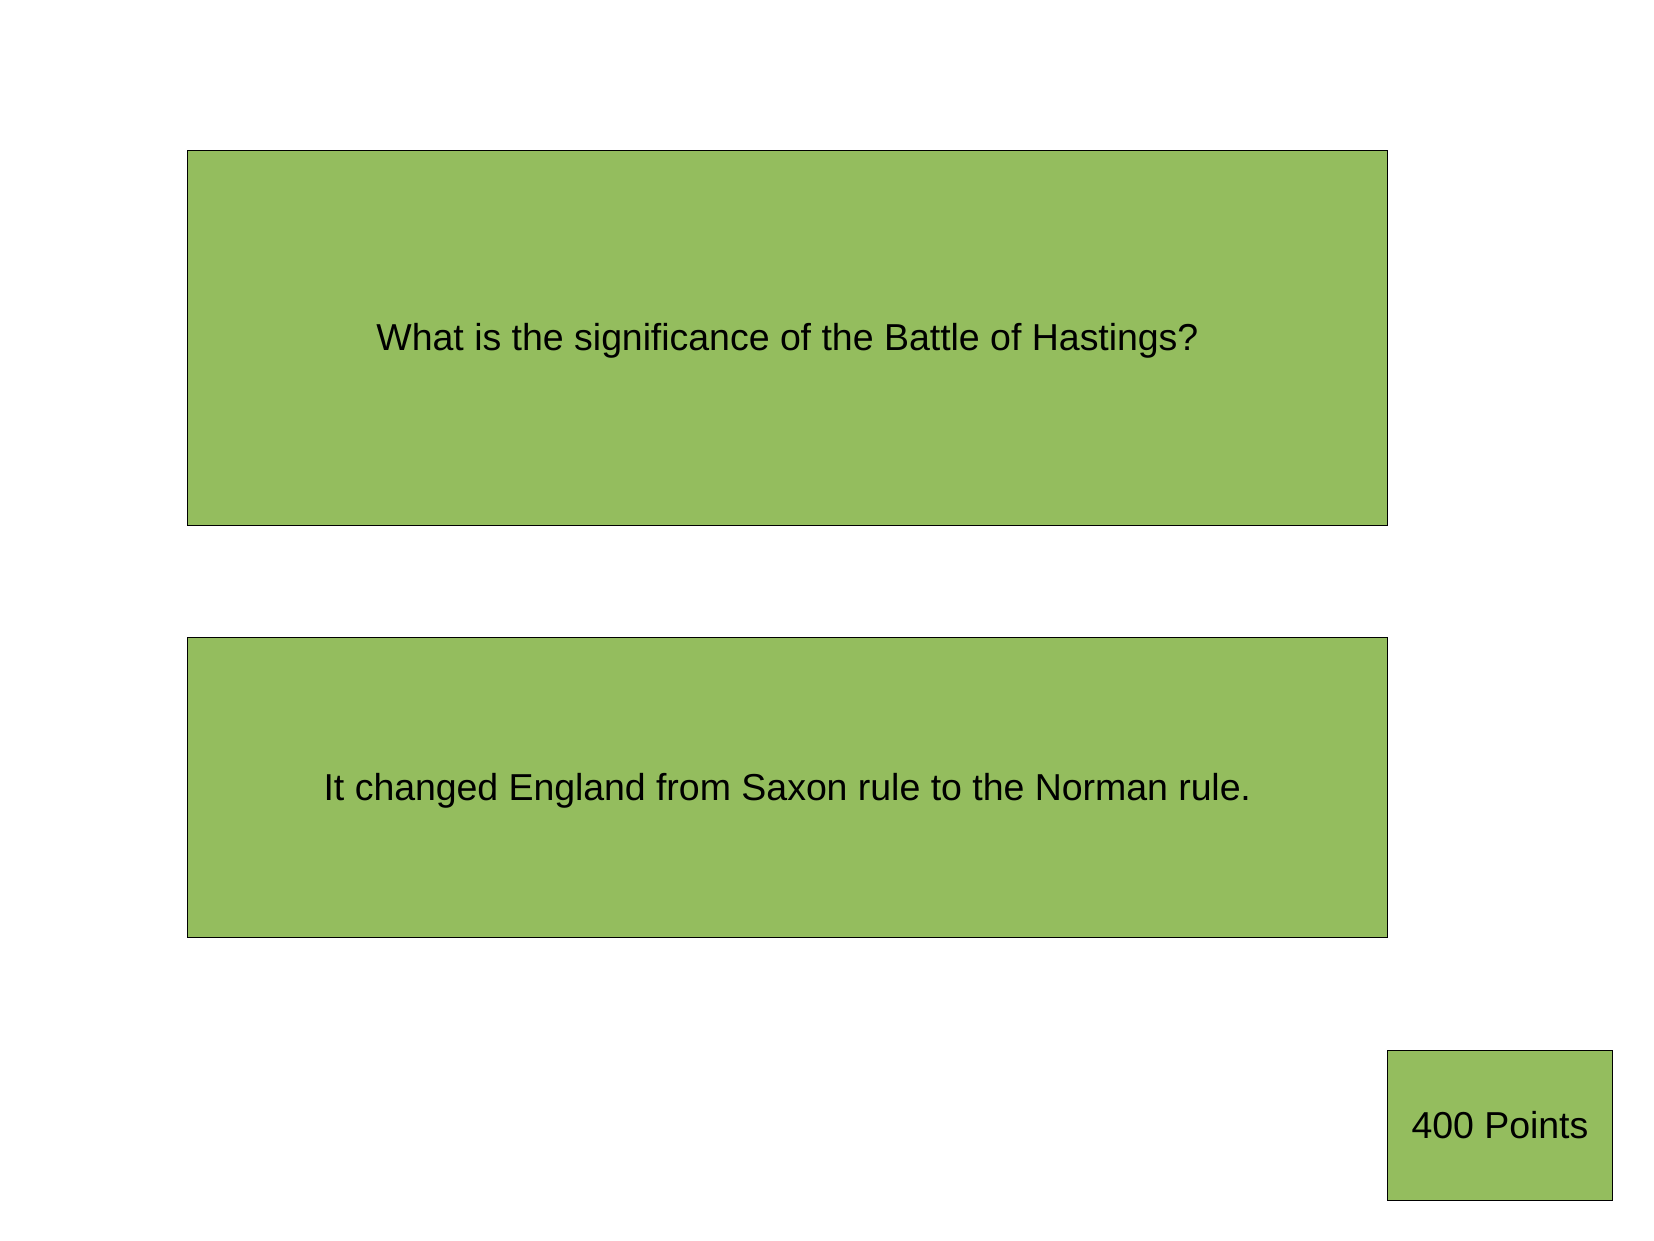

What is the significance of the Battle of Hastings?
It changed England from Saxon rule to the Norman rule.
400 Points